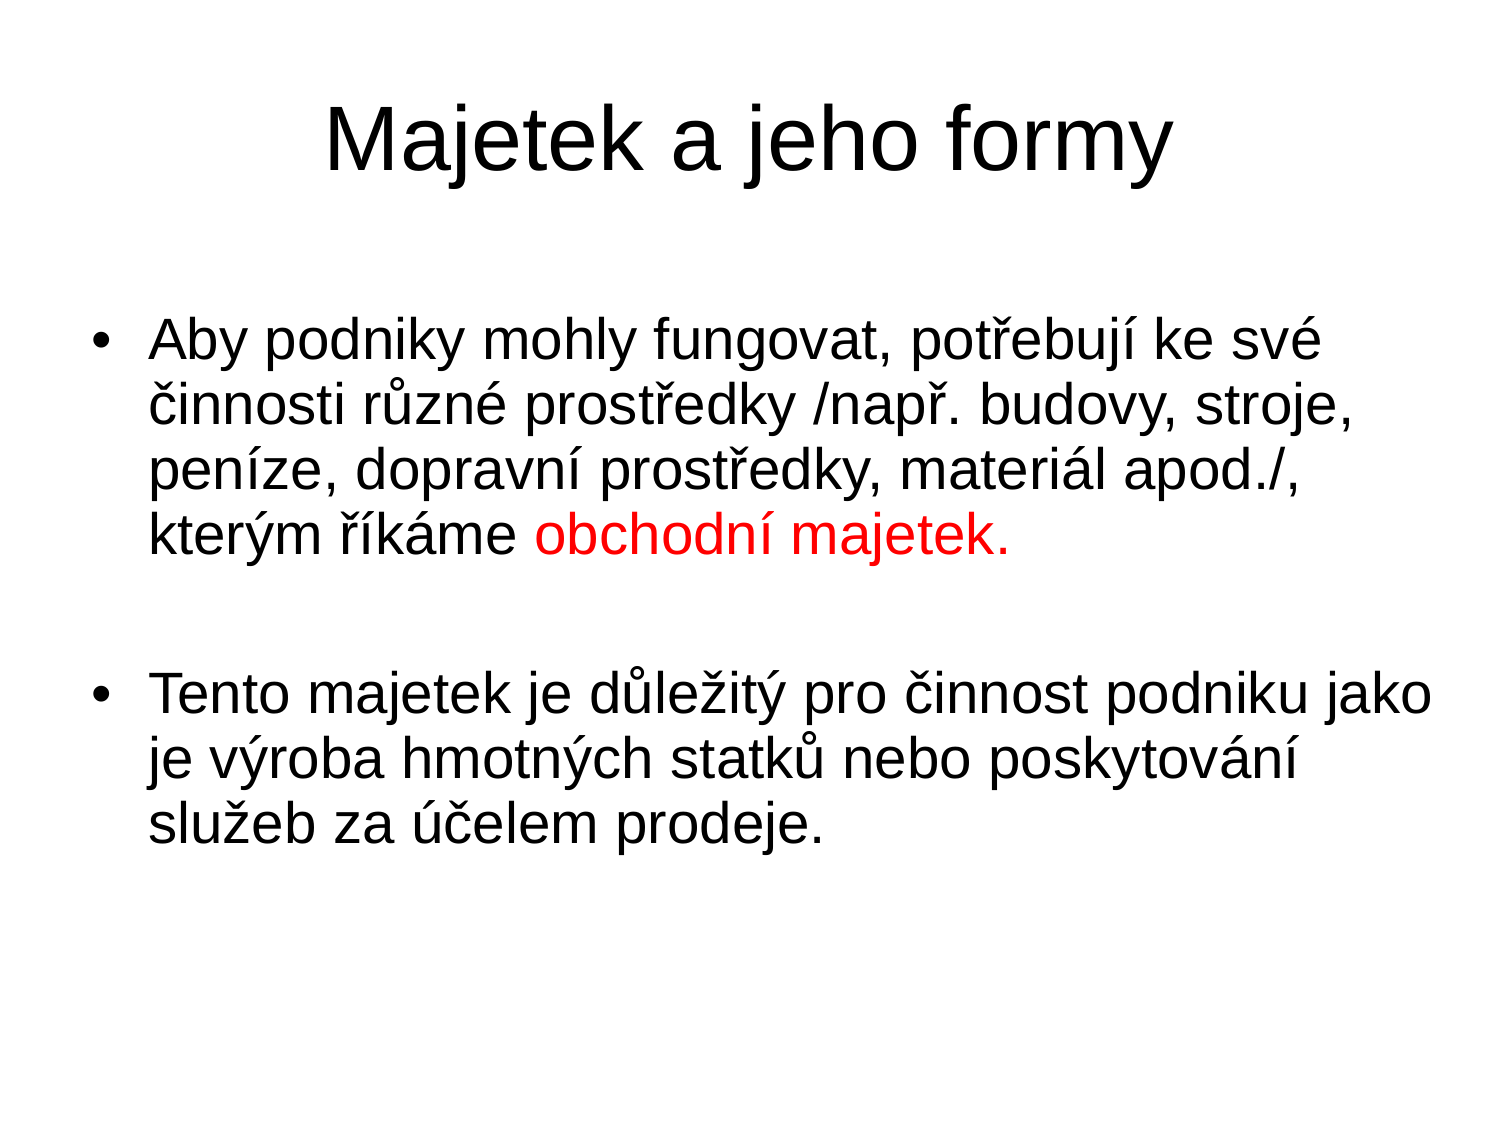

Majetek a jeho formy
# Aby podniky mohly fungovat, potřebují ke své činnosti různé prostředky /např. budovy, stroje, peníze, dopravní prostředky, materiál apod./, kterým říkáme obchodní majetek.
Tento majetek je důležitý pro činnost podniku jako je výroba hmotných statků nebo poskytování služeb za účelem prodeje.